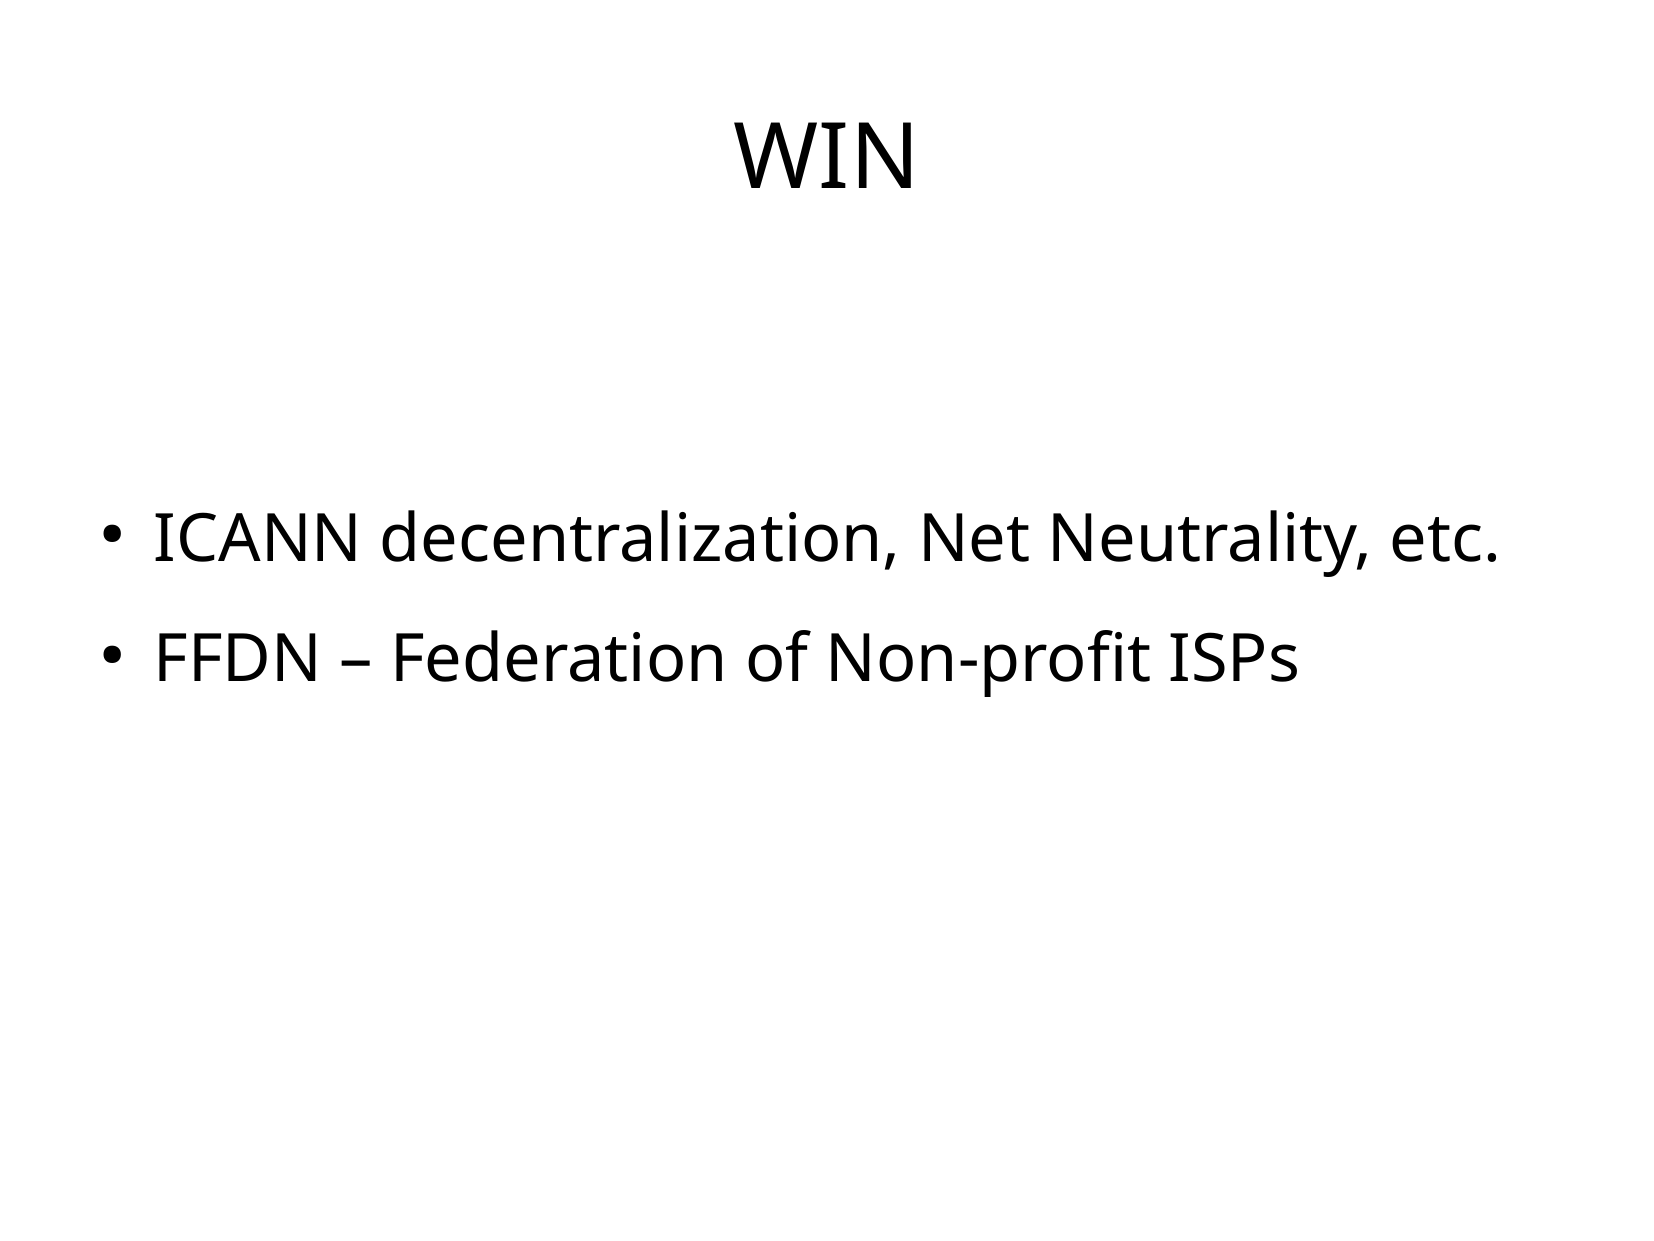

# WIN
ICANN decentralization, Net Neutrality, etc.
FFDN – Federation of Non-profit ISPs